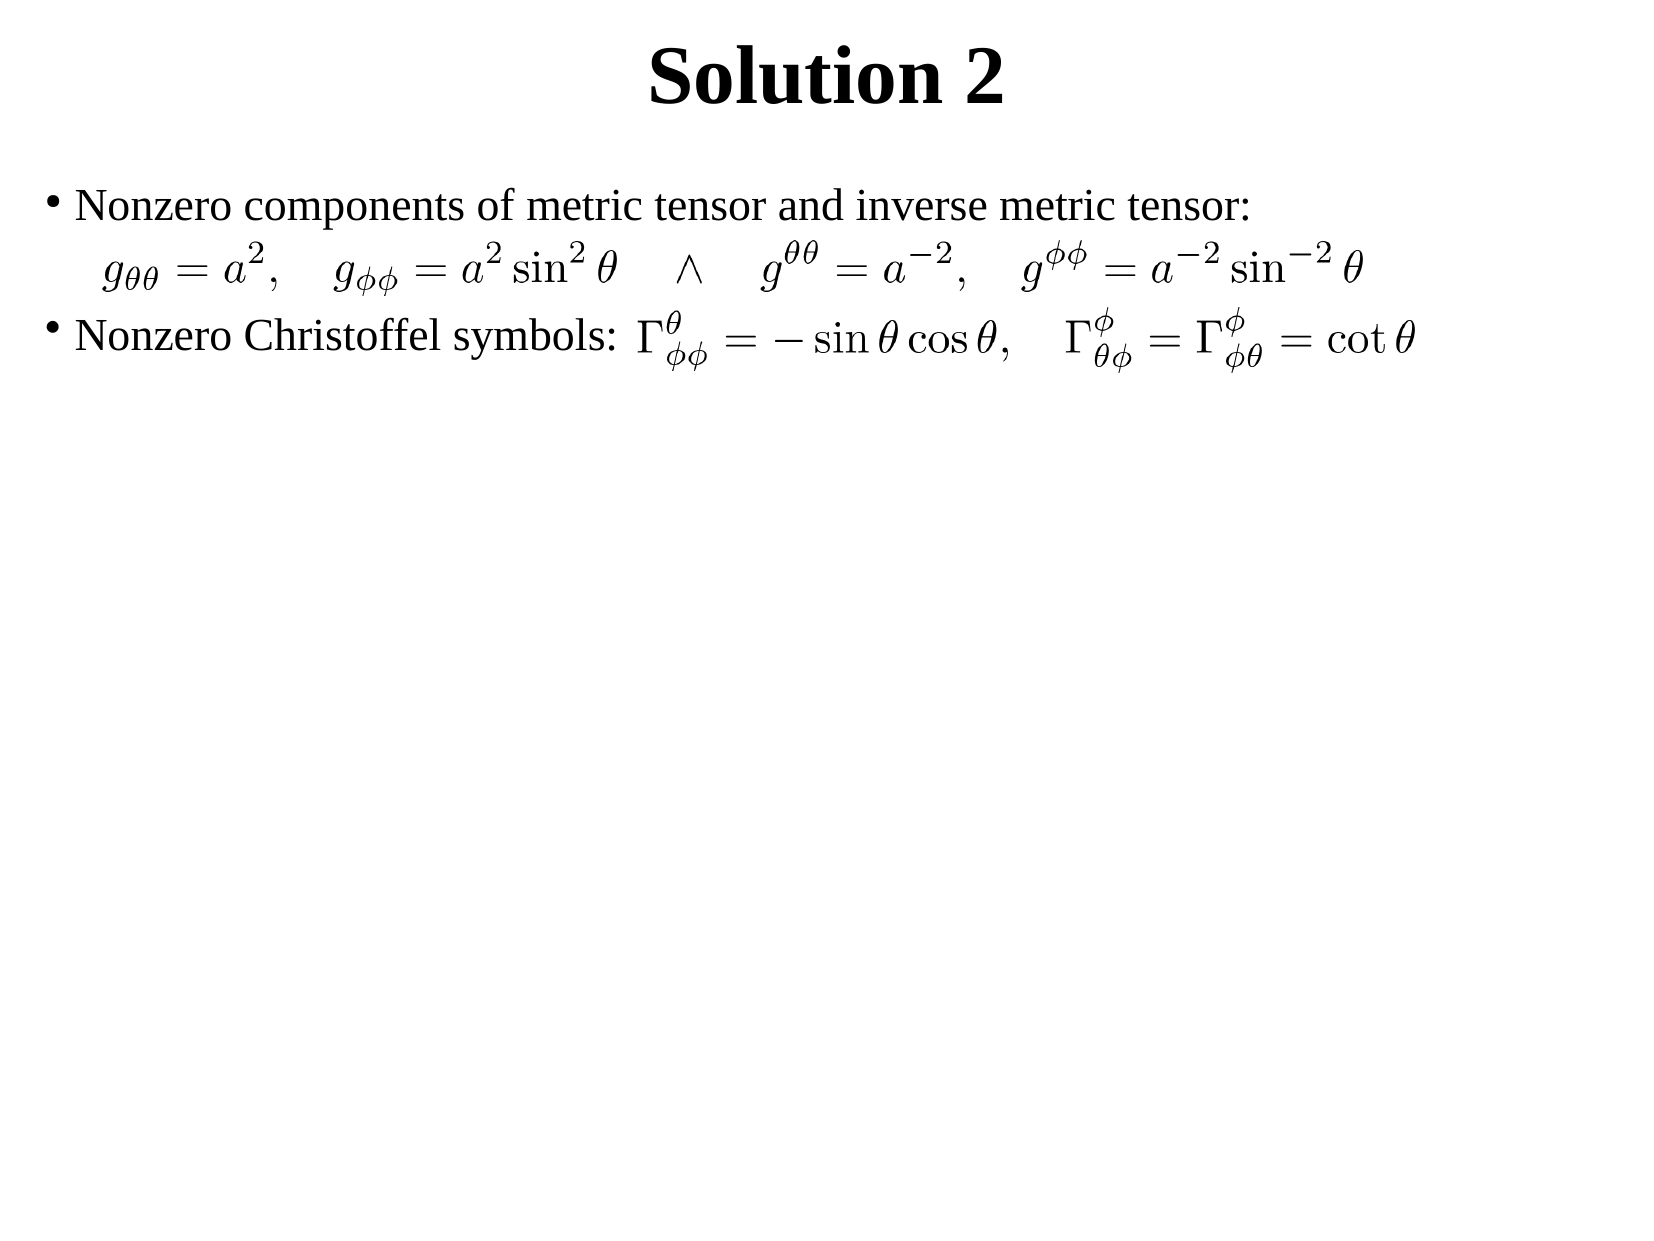

Solution 2
# Nonzero components of metric tensor and inverse metric tensor:
Nonzero Christoffel symbols: